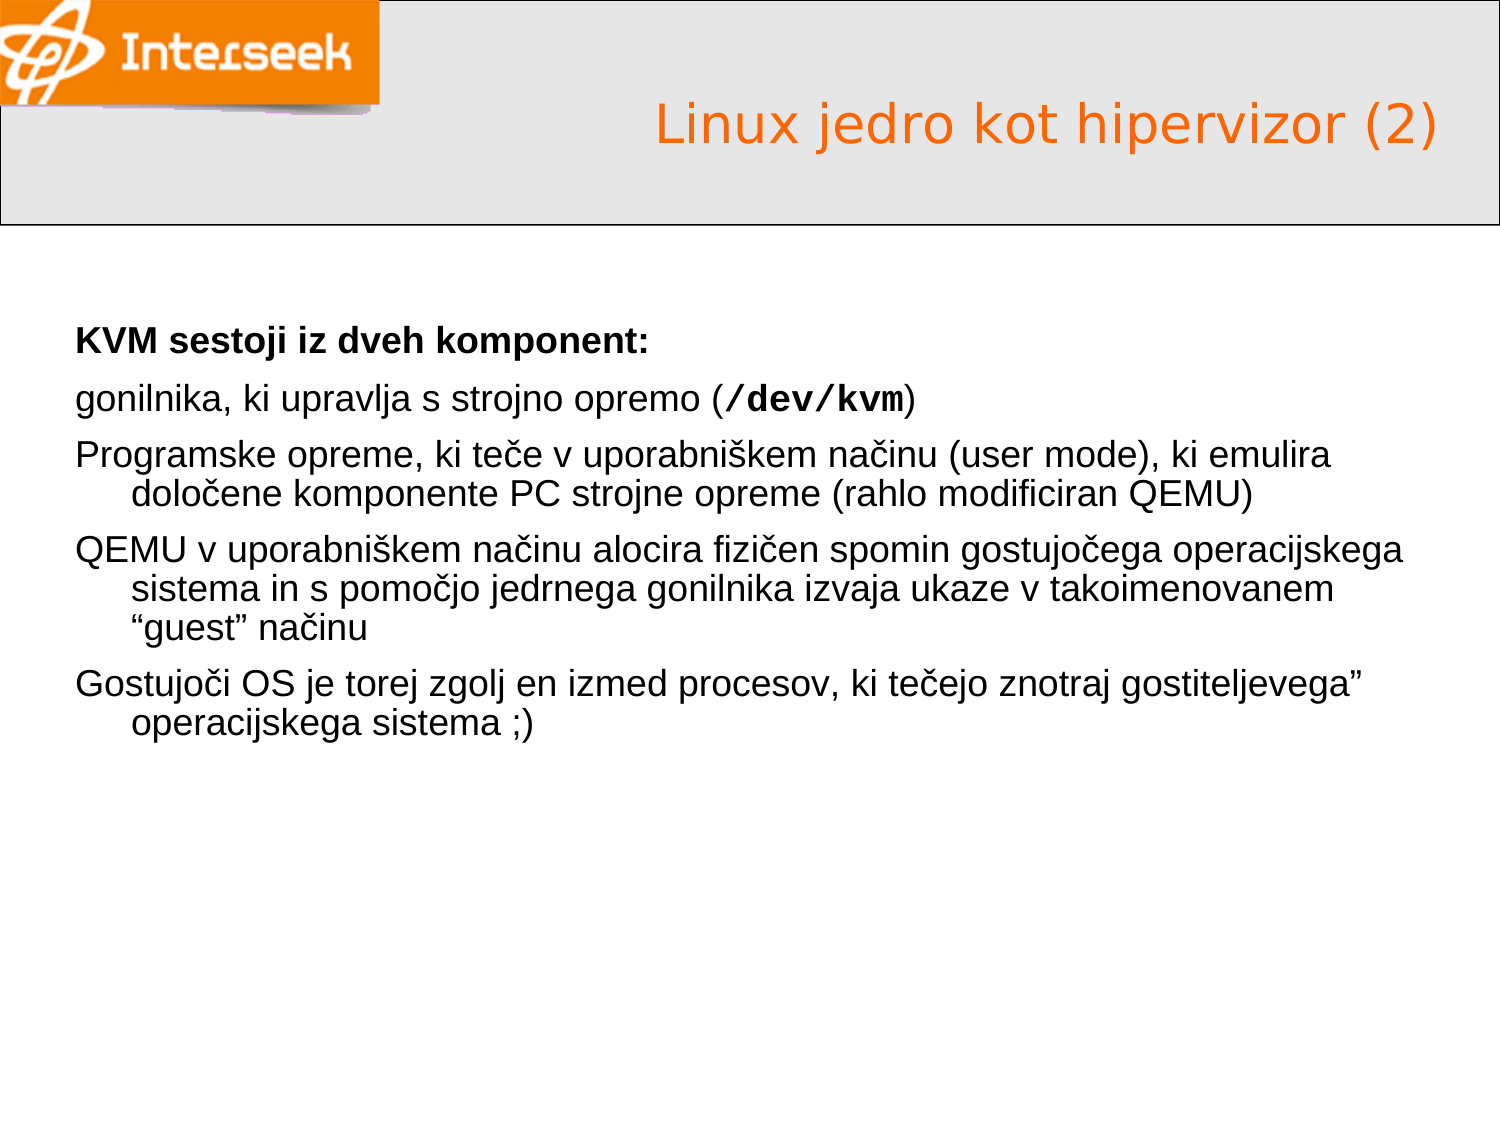

# Linux jedro kot hipervizor (2)
KVM sestoji iz dveh komponent:
gonilnika, ki upravlja s strojno opremo (/dev/kvm)
Programske opreme, ki teče v uporabniškem načinu (user mode), ki emulira določene komponente PC strojne opreme (rahlo modificiran QEMU)
QEMU v uporabniškem načinu alocira fizičen spomin gostujočega operacijskega sistema in s pomočjo jedrnega gonilnika izvaja ukaze v takoimenovanem “guest” načinu
Gostujoči OS je torej zgolj en izmed procesov, ki tečejo znotraj gostiteljevega” operacijskega sistema ;)